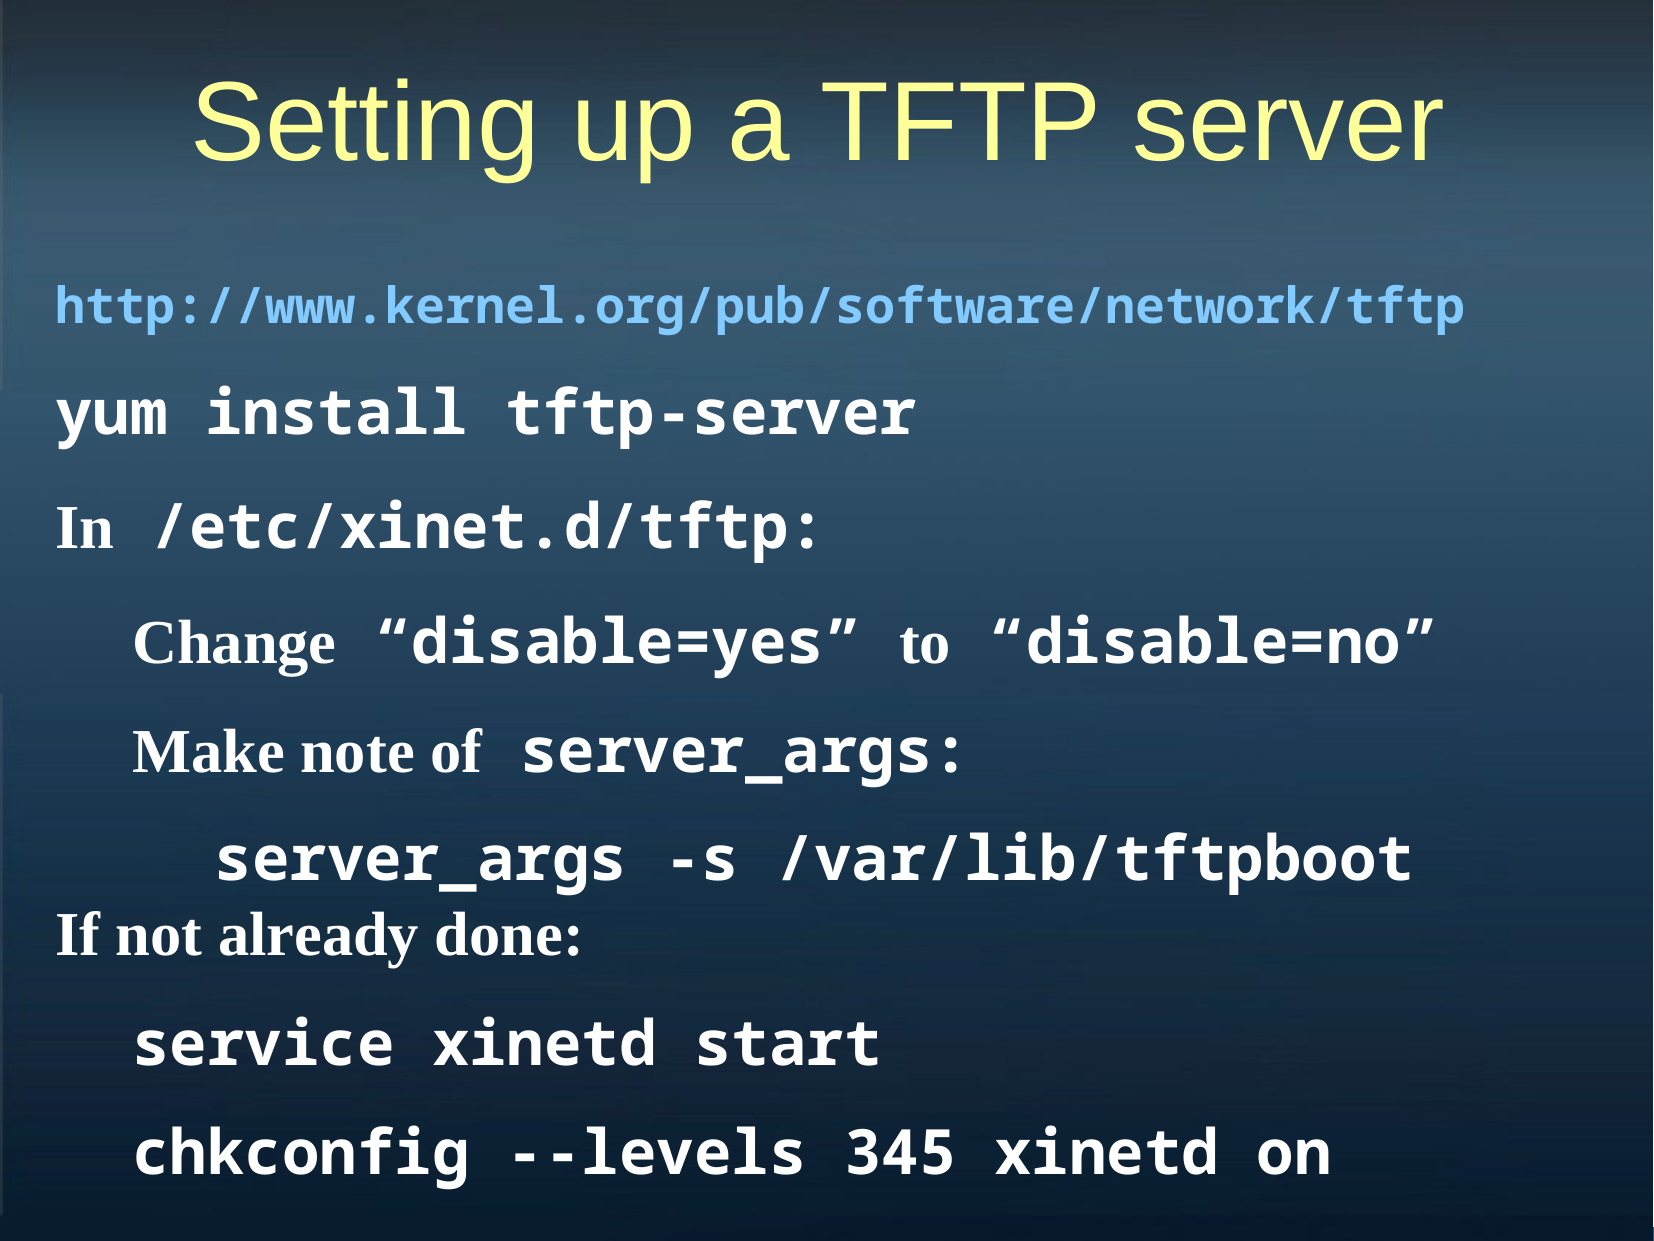

# Setting up a TFTP server
http://www.kernel.org/pub/software/network/tftp
yum install tftp-server
In /etc/xinet.d/tftp:
Change “disable=yes” to “disable=no”
Make note of server_args:
server_args -s /var/lib/tftpboot
If not already done:
service xinetd start
chkconfig --levels 345 xinetd on